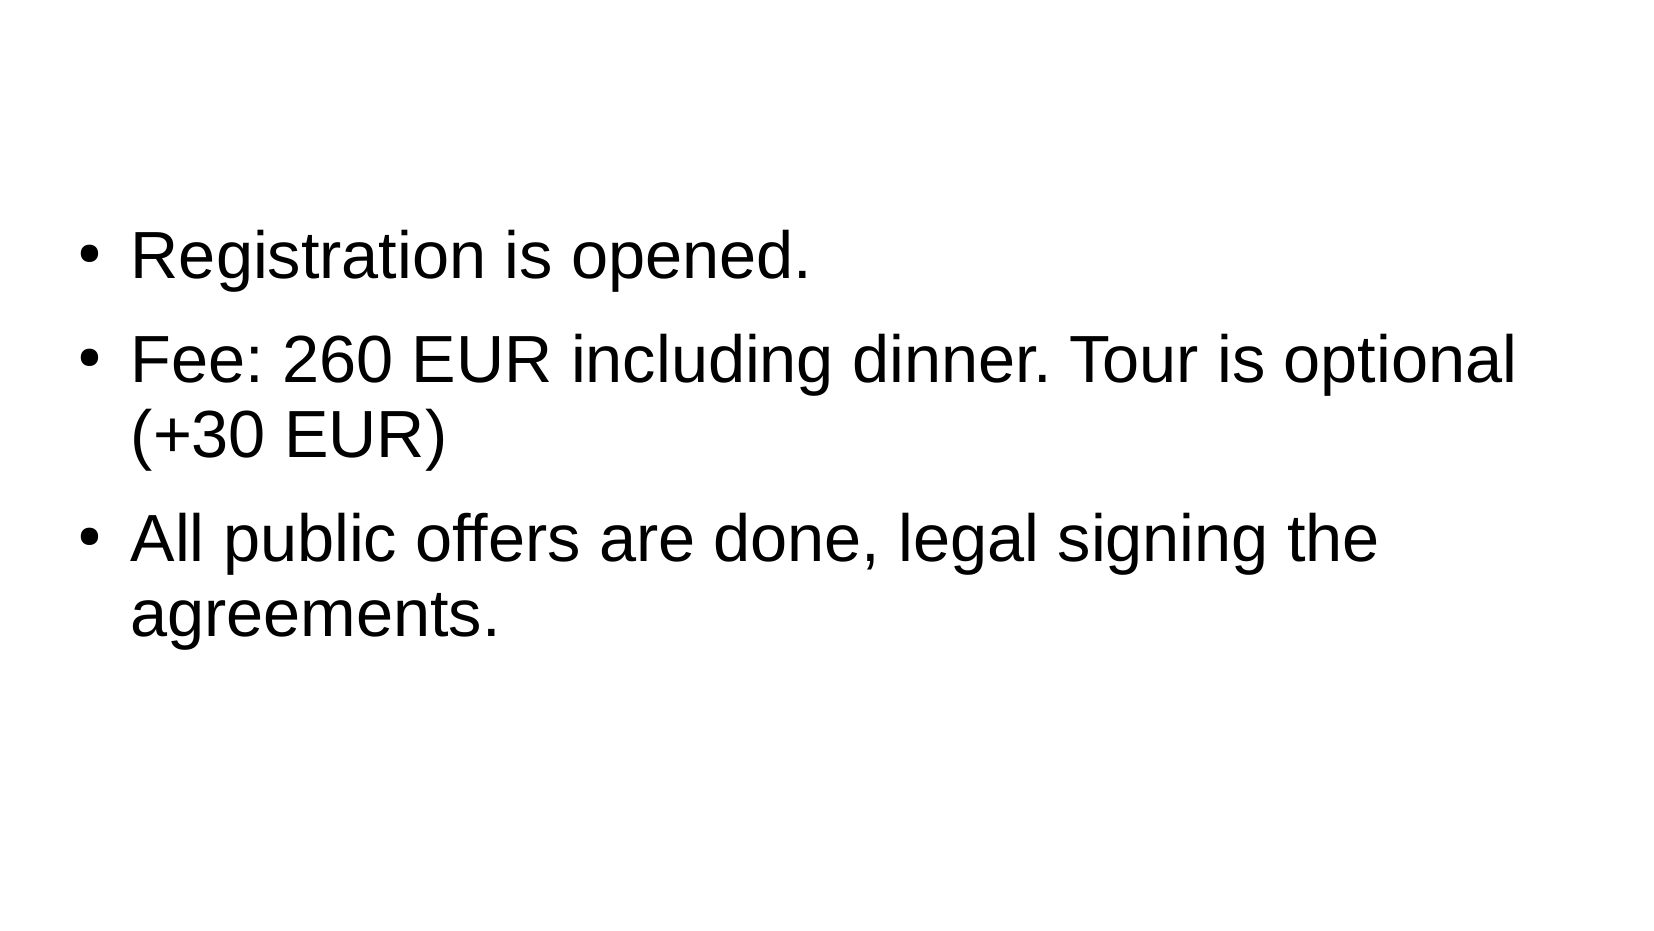

# Registration is opened.
Fee: 260 EUR including dinner. Tour is optional (+30 EUR)
All public offers are done, legal signing the agreements.